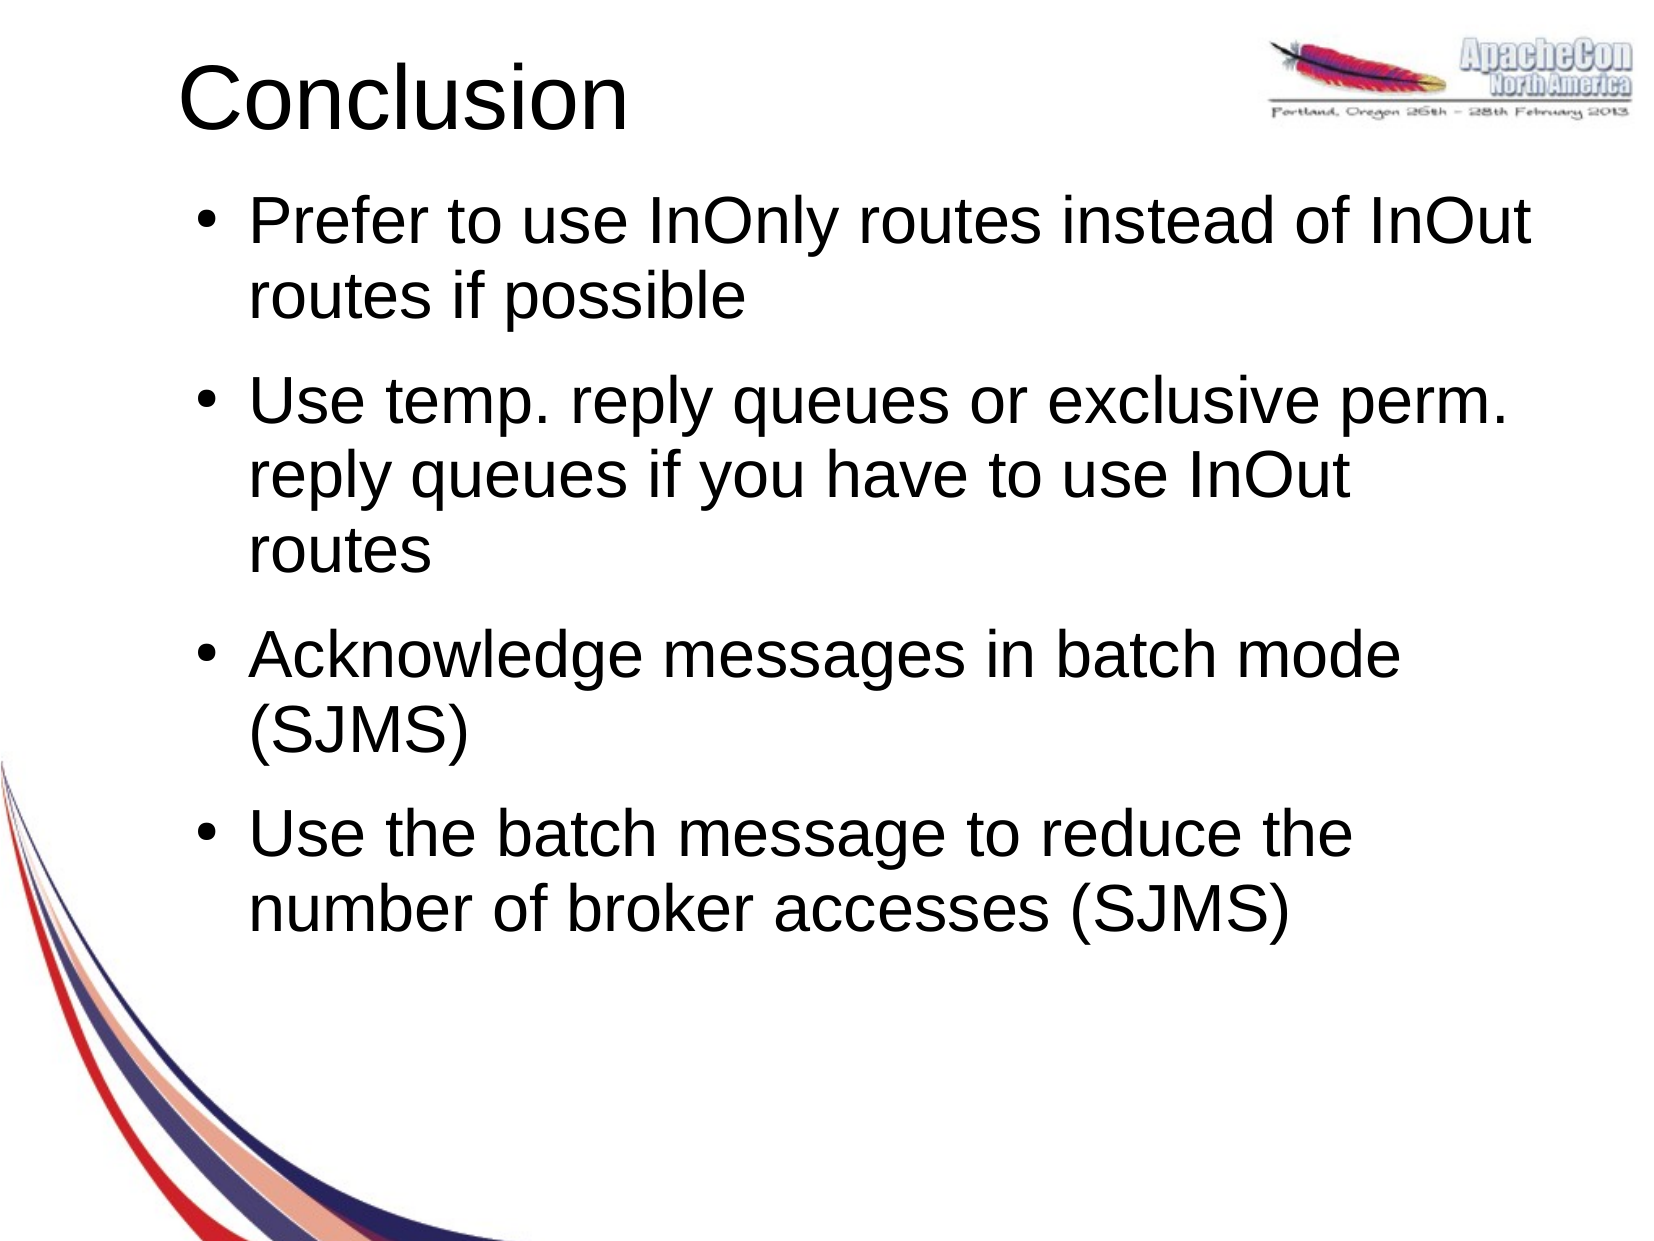

# Conclusion
Prefer to use InOnly routes instead of InOut routes if possible
Use temp. reply queues or exclusive perm. reply queues if you have to use InOut routes
Acknowledge messages in batch mode (SJMS)
Use the batch message to reduce the number of broker accesses (SJMS)